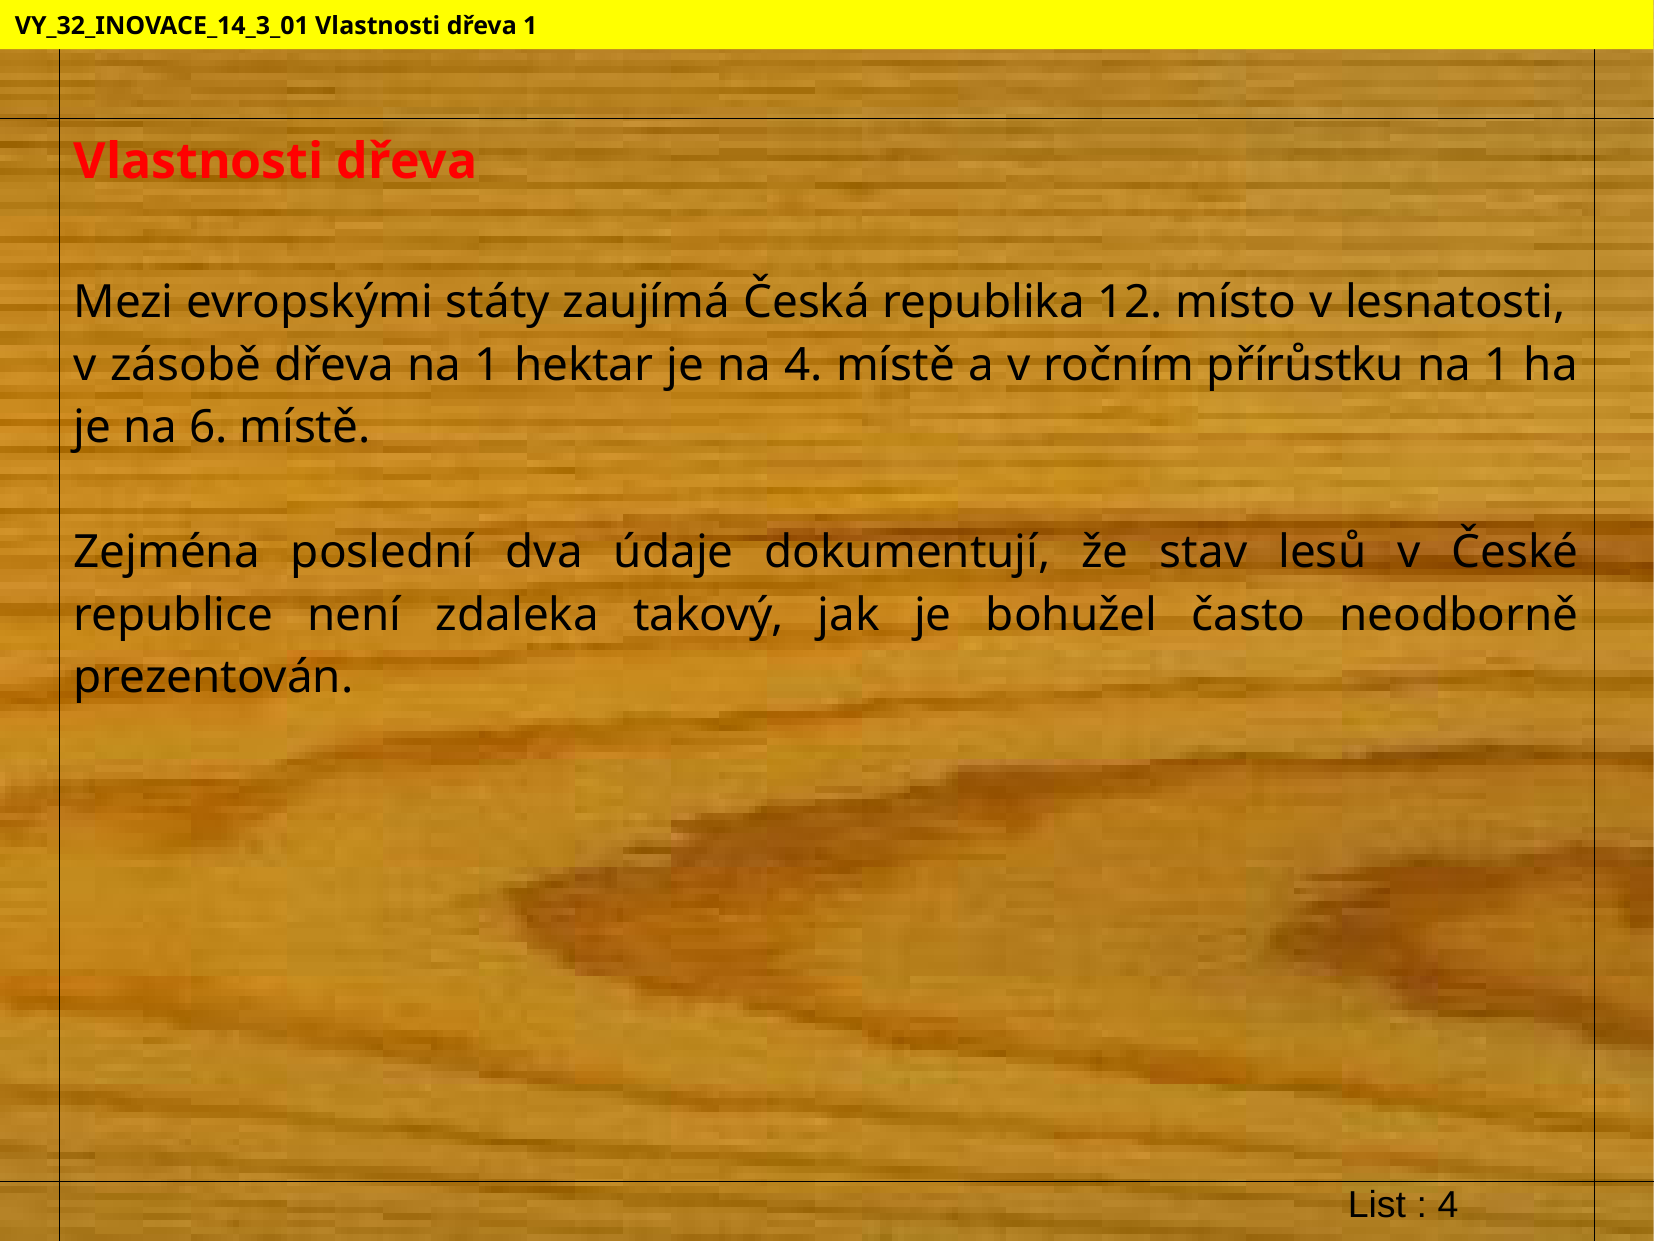

VY_32_INOVACE_14_3_01 Vlastnosti dřeva 1
Vlastnosti dřeva
Mezi evropskými státy zaujímá Česká republika 12. místo v lesnatosti,
v zásobě dřeva na 1 hektar je na 4. místě a v ročním přírůstku na 1 ha je na 6. místě.
Zejména poslední dva údaje dokumentují, že stav lesů v České republice není zdaleka takový, jak je bohužel často neodborně prezentován.
List :